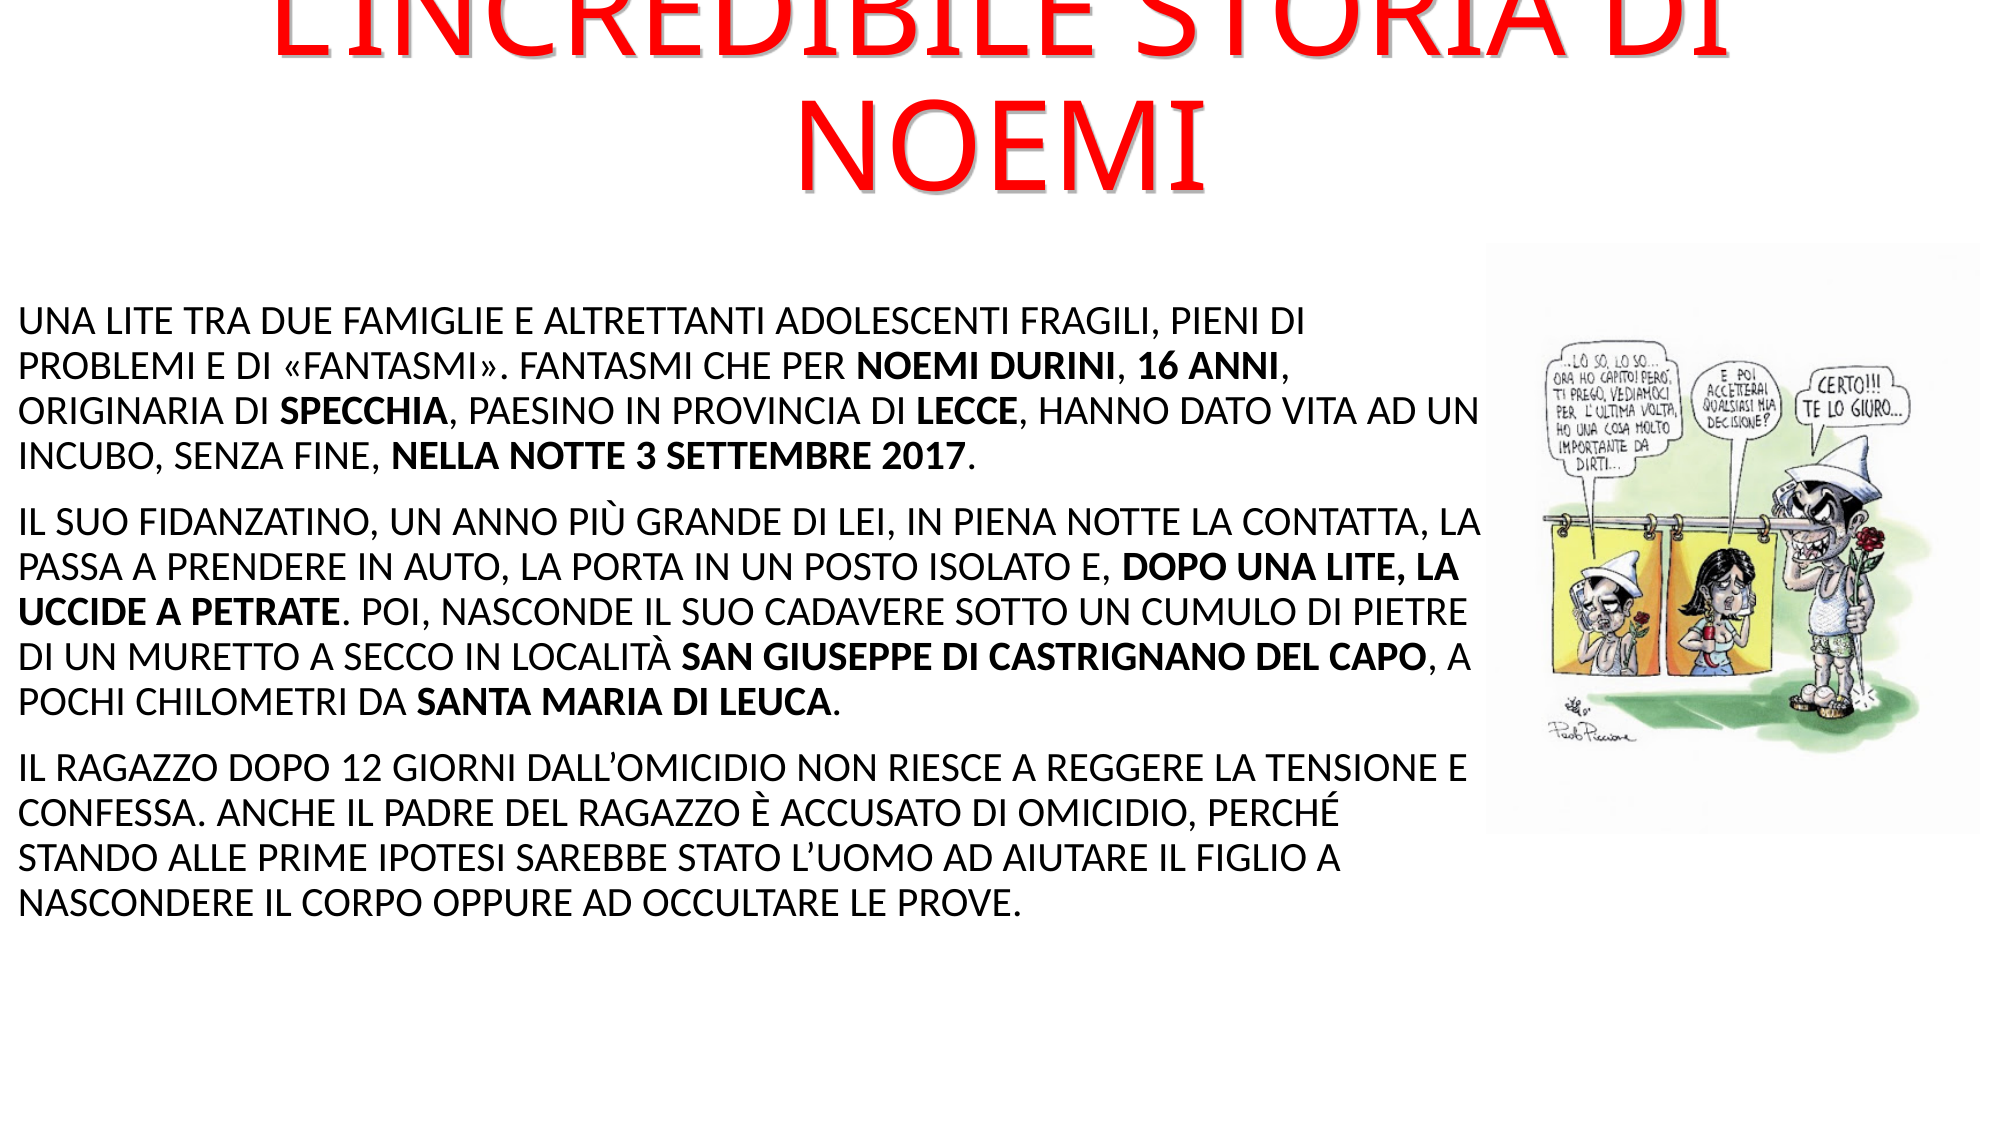

# L’INCREDIBILE STORIA DI NOEMI
UNA LITE TRA DUE FAMIGLIE E ALTRETTANTI ADOLESCENTI FRAGILI, PIENI DI PROBLEMI E DI «FANTASMI». FANTASMI CHE PER NOEMI DURINI, 16 ANNI, ORIGINARIA DI SPECCHIA, PAESINO IN PROVINCIA DI LECCE, HANNO DATO VITA AD UN INCUBO, SENZA FINE, NELLA NOTTE 3 SETTEMBRE 2017.
IL SUO FIDANZATINO, UN ANNO PIÙ GRANDE DI LEI, IN PIENA NOTTE LA CONTATTA, LA PASSA A PRENDERE IN AUTO, LA PORTA IN UN POSTO ISOLATO E, DOPO UNA LITE, LA UCCIDE A PETRATE. POI, NASCONDE IL SUO CADAVERE SOTTO UN CUMULO DI PIETRE DI UN MURETTO A SECCO IN LOCALITÀ SAN GIUSEPPE DI CASTRIGNANO DEL CAPO, A POCHI CHILOMETRI DA SANTA MARIA DI LEUCA.
IL RAGAZZO DOPO 12 GIORNI DALL’OMICIDIO NON RIESCE A REGGERE LA TENSIONE E CONFESSA. ANCHE IL PADRE DEL RAGAZZO È ACCUSATO DI OMICIDIO, PERCHÉ STANDO ALLE PRIME IPOTESI SAREBBE STATO L’UOMO AD AIUTARE IL FIGLIO A NASCONDERE IL CORPO OPPURE AD OCCULTARE LE PROVE.